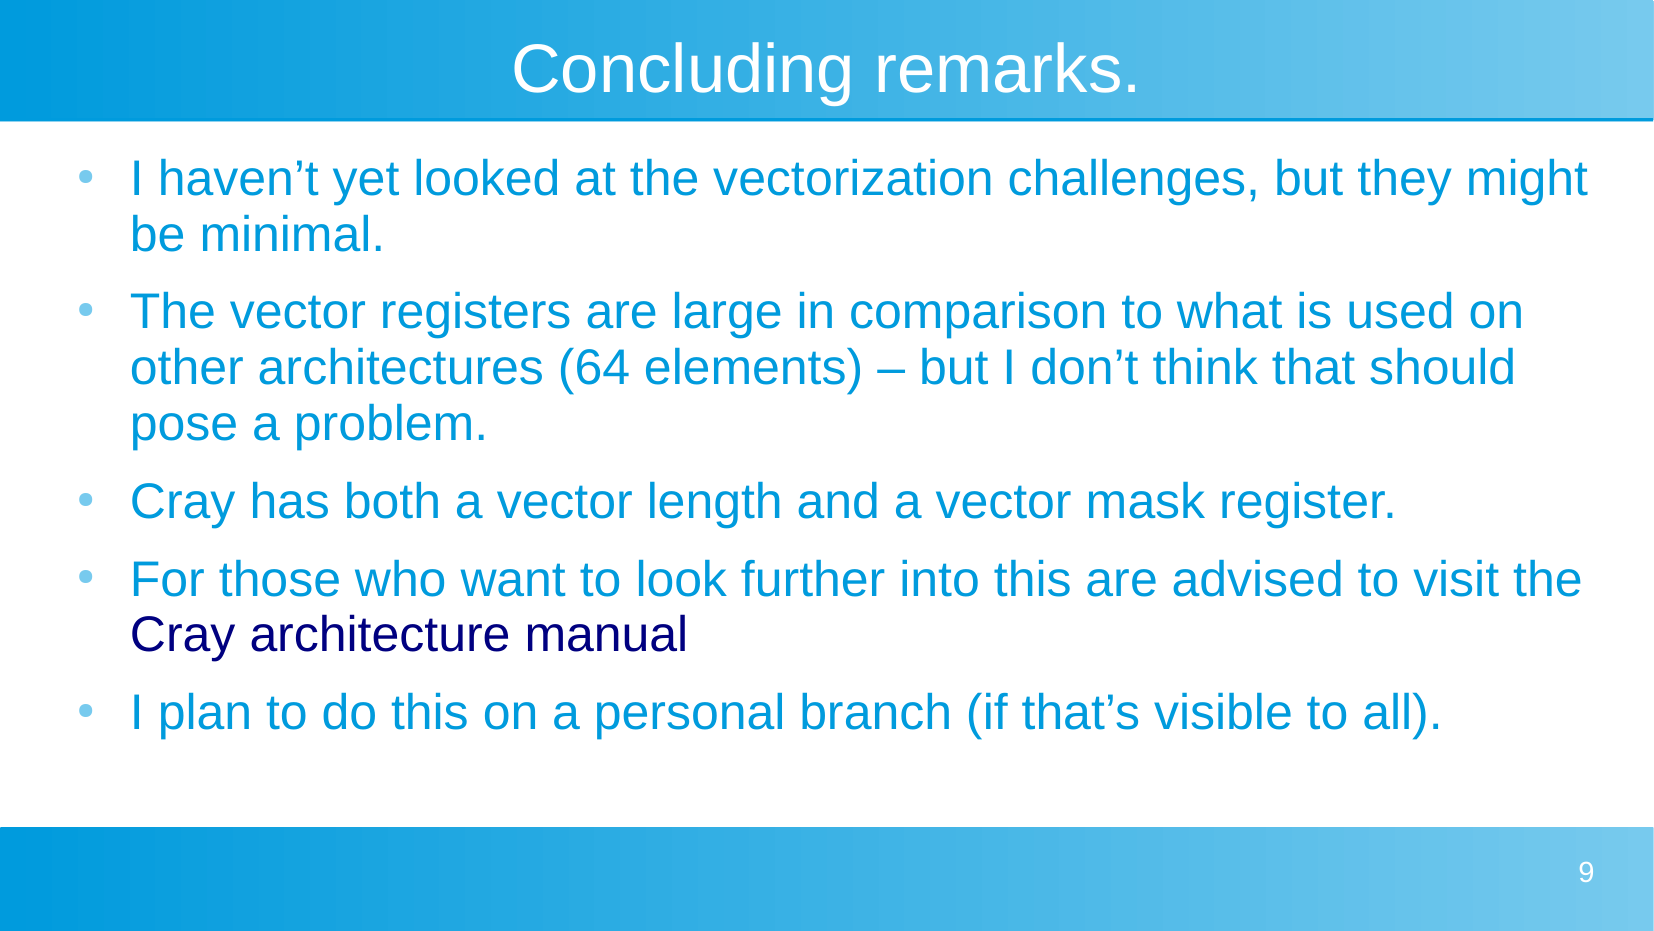

# Concluding remarks.
I haven’t yet looked at the vectorization challenges, but they might be minimal.
The vector registers are large in comparison to what is used on other architectures (64 elements) – but I don’t think that should pose a problem.
Cray has both a vector length and a vector mask register.
For those who want to look further into this are advised to visit the Cray architecture manual
I plan to do this on a personal branch (if that’s visible to all).
9